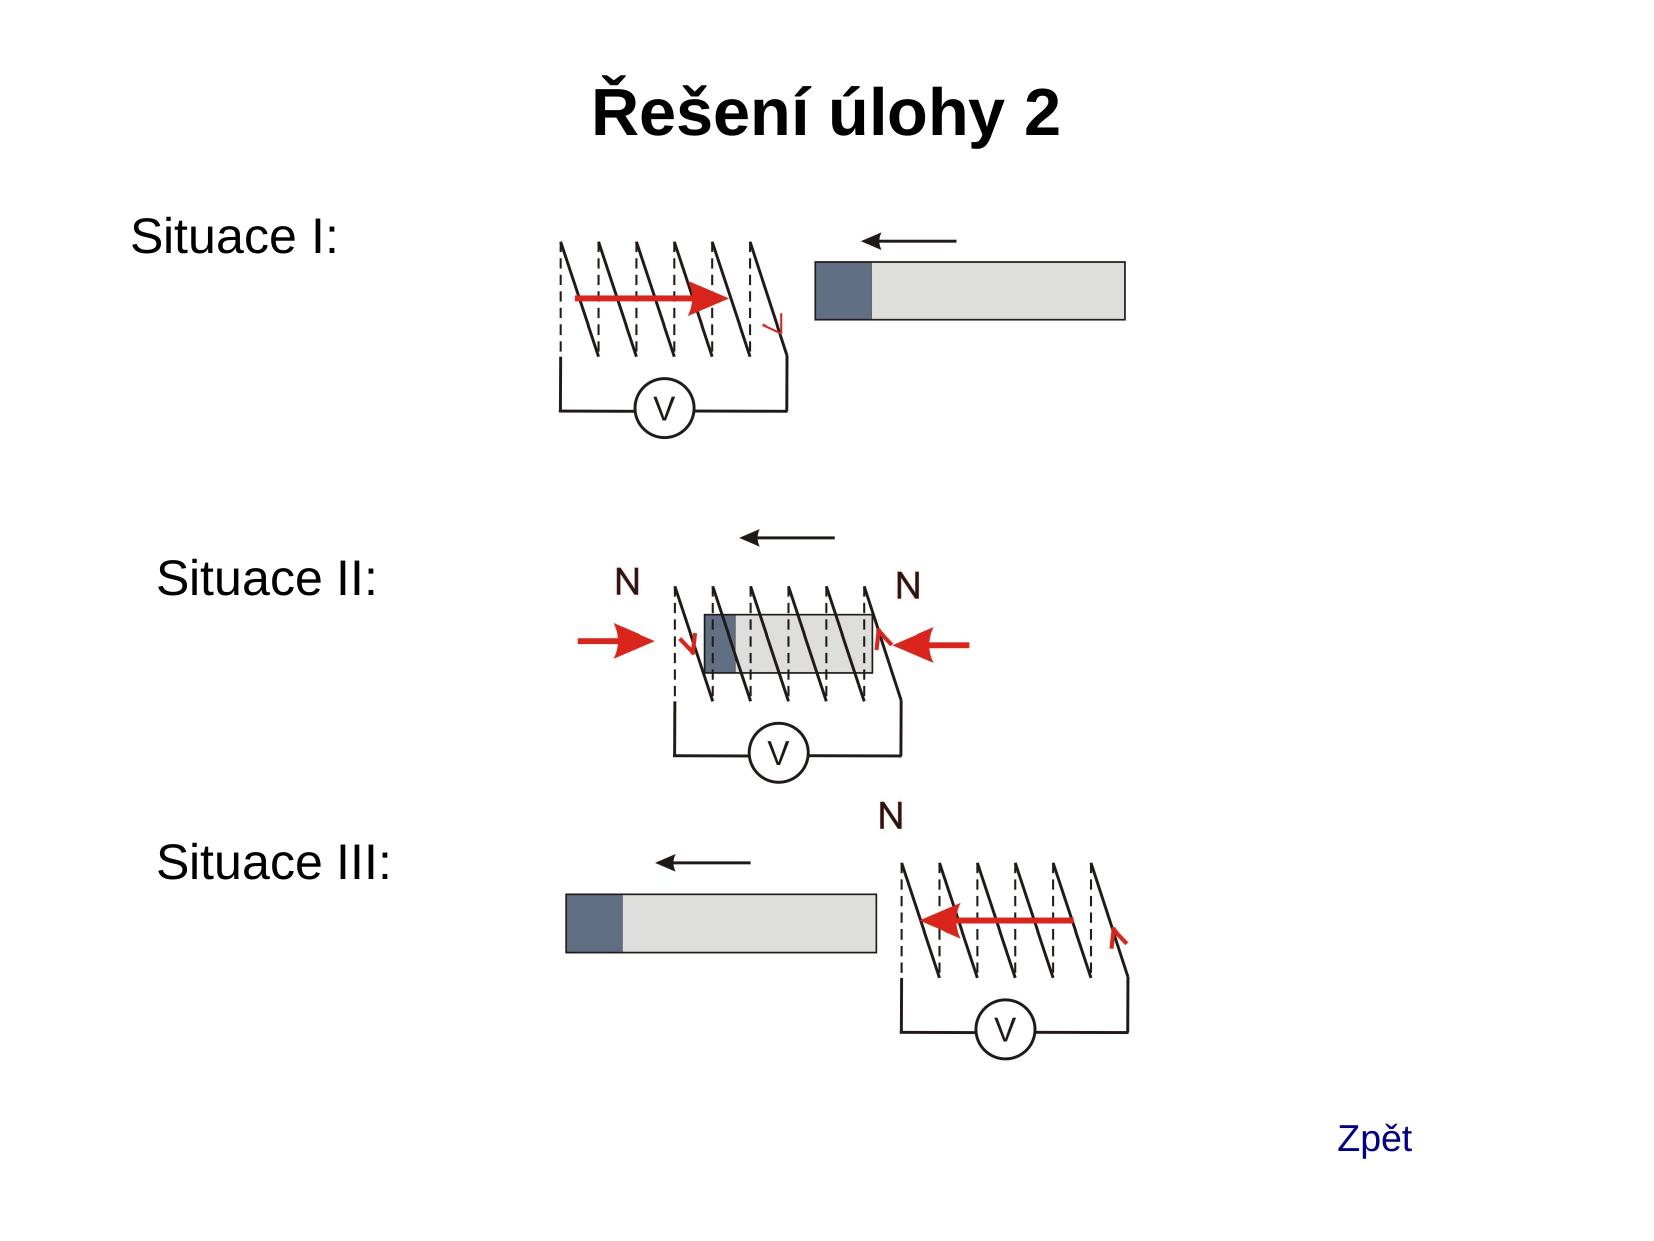

# Řešení úlohy 2
Situace I:
Situace II:
Situace III:
Zpět